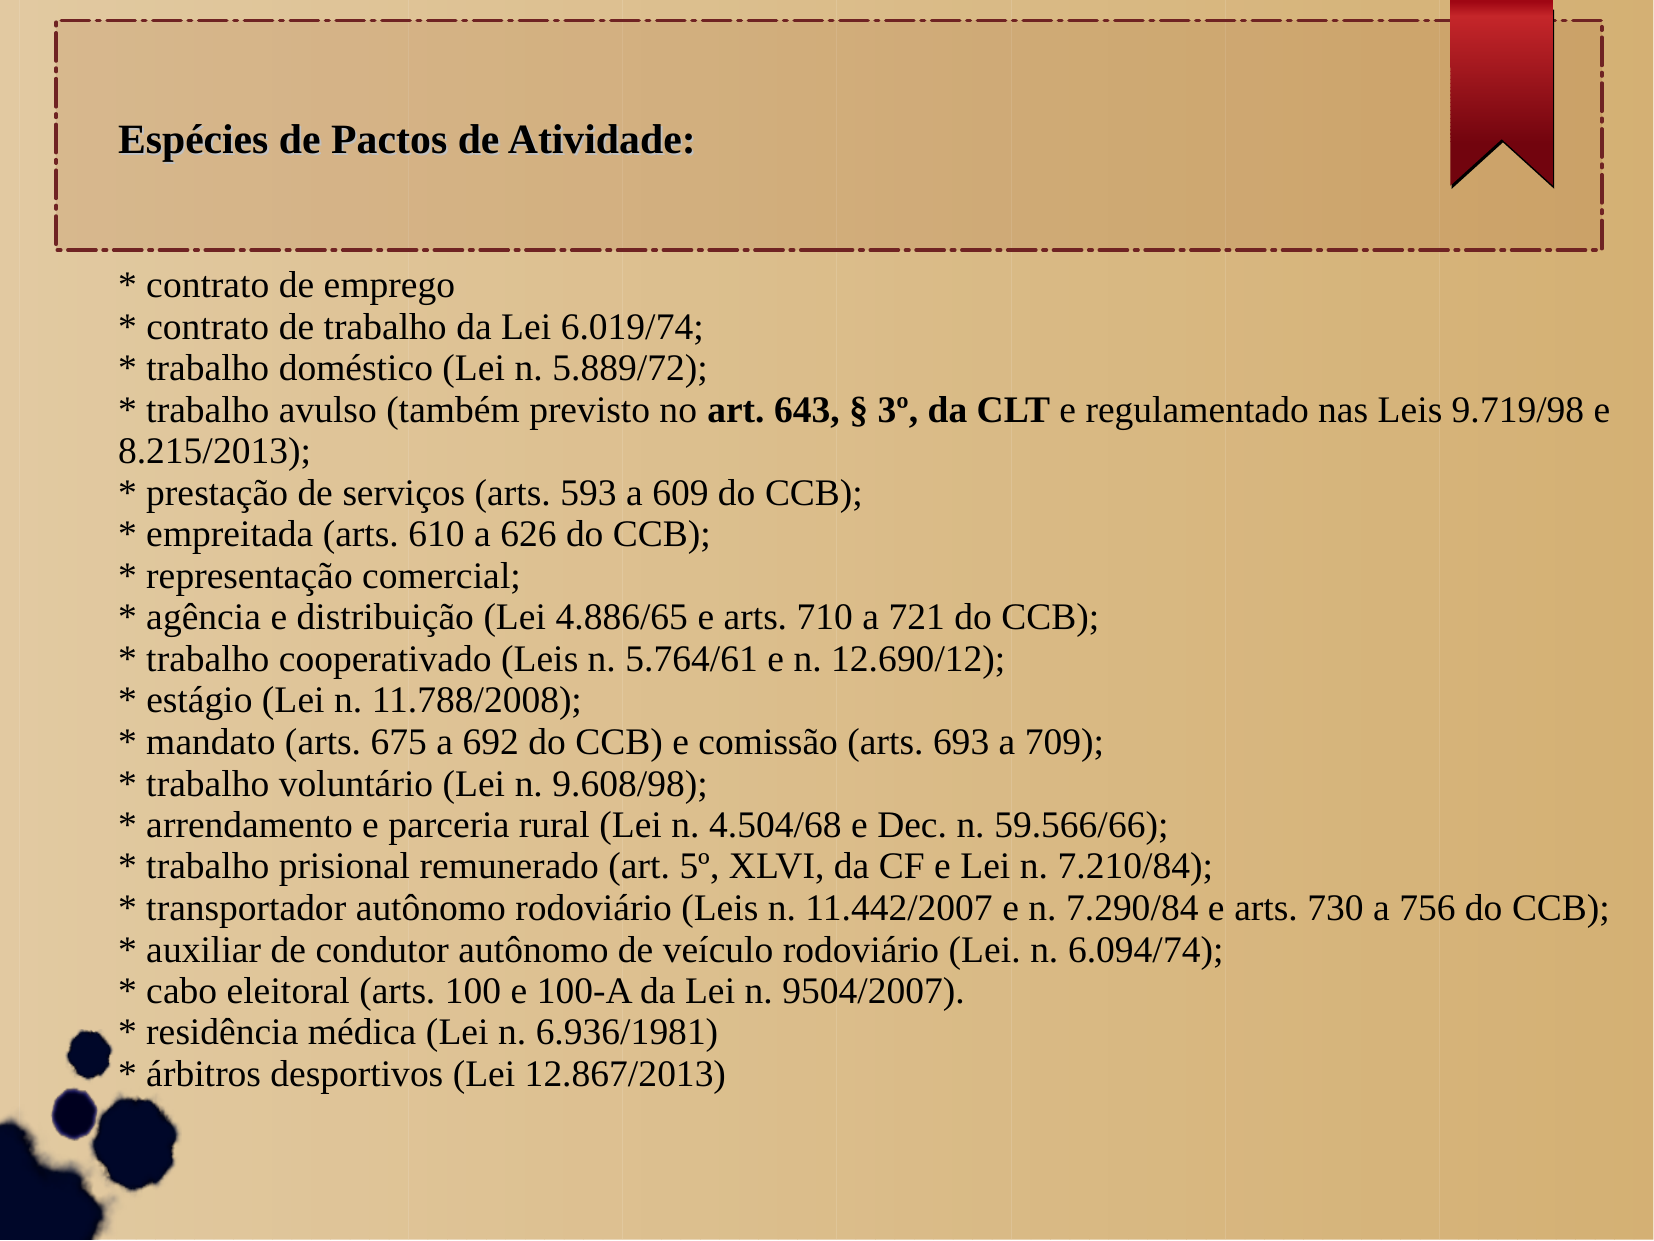

# Espécies de Pactos de Atividade: * contrato de emprego * contrato de trabalho da Lei 6.019/74; * trabalho doméstico (Lei n. 5.889/72); * trabalho avulso (também previsto no art. 643, § 3º, da CLT e regulamentado nas Leis 9.719/98 e 8.215/2013); * prestação de serviços (arts. 593 a 609 do CCB); * empreitada (arts. 610 a 626 do CCB); * representação comercial; * agência e distribuição (Lei 4.886/65 e arts. 710 a 721 do CCB); * trabalho cooperativado (Leis n. 5.764/61 e n. 12.690/12); * estágio (Lei n. 11.788/2008); * mandato (arts. 675 a 692 do CCB) e comissão (arts. 693 a 709); * trabalho voluntário (Lei n. 9.608/98); * arrendamento e parceria rural (Lei n. 4.504/68 e Dec. n. 59.566/66); * trabalho prisional remunerado (art. 5º, XLVI, da CF e Lei n. 7.210/84); * transportador autônomo rodoviário (Leis n. 11.442/2007 e n. 7.290/84 e arts. 730 a 756 do CCB); * auxiliar de condutor autônomo de veículo rodoviário (Lei. n. 6.094/74); * cabo eleitoral (arts. 100 e 100-A da Lei n. 9504/2007). * residência médica (Lei n. 6.936/1981) * árbitros desportivos (Lei 12.867/2013)